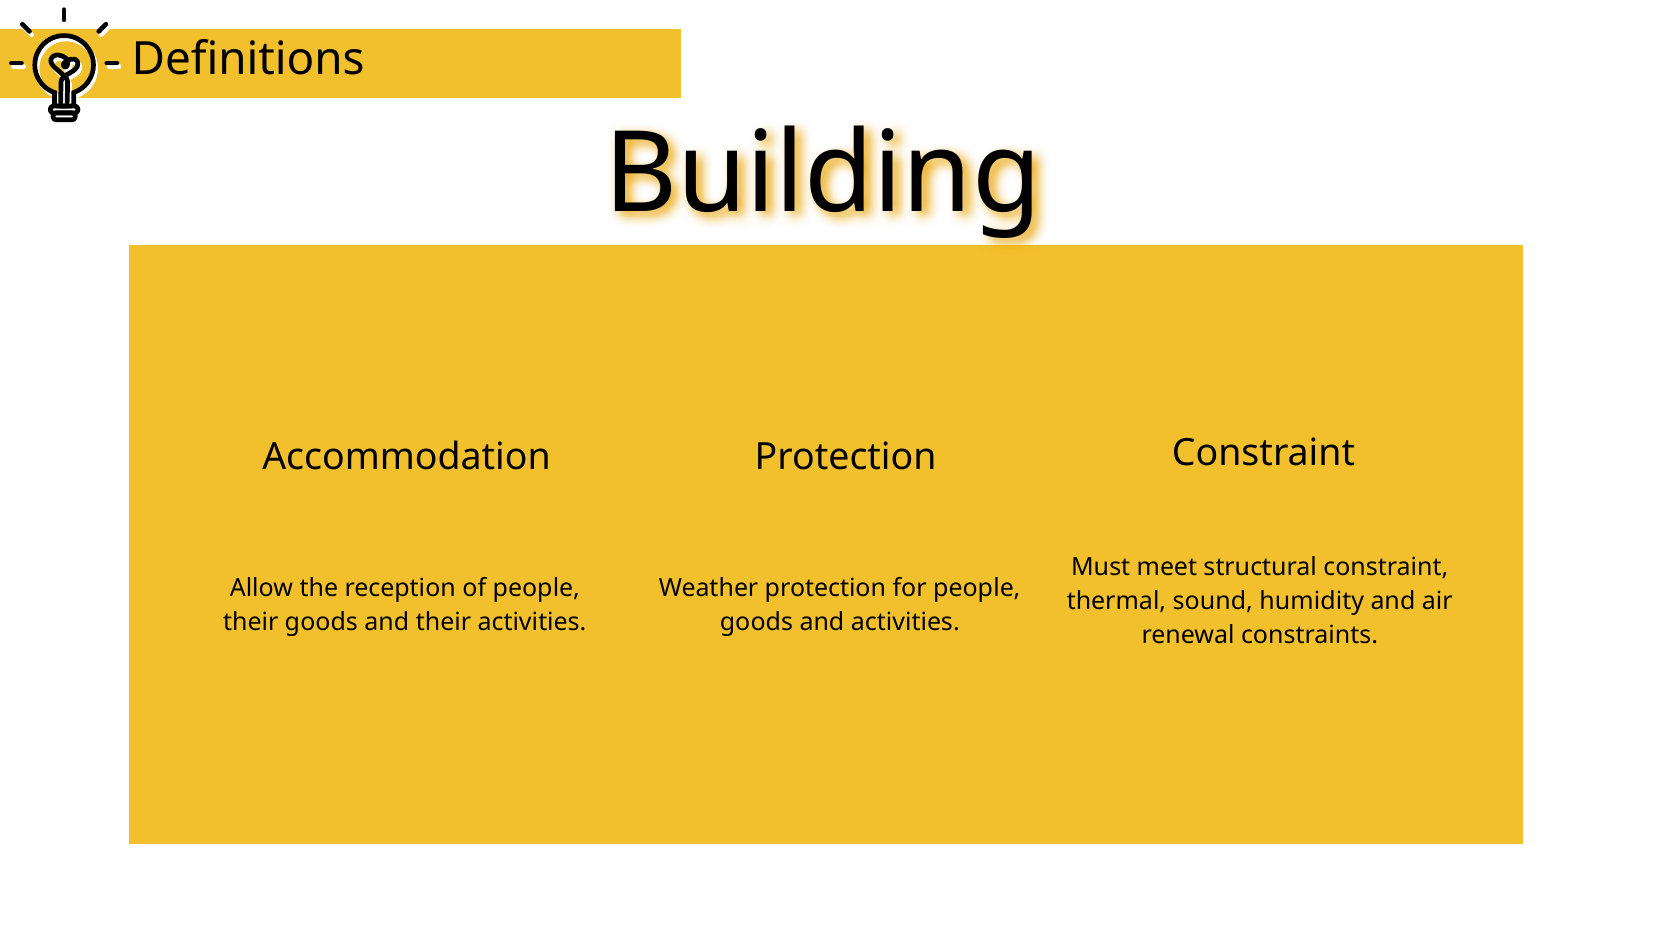

# Definitions
Building
Constraint
Accommodation
Protection
Must meet structural constraint, thermal, sound, humidity and air renewal constraints.
Allow the reception of people, their goods and their activities.
Weather protection for people, goods and activities.